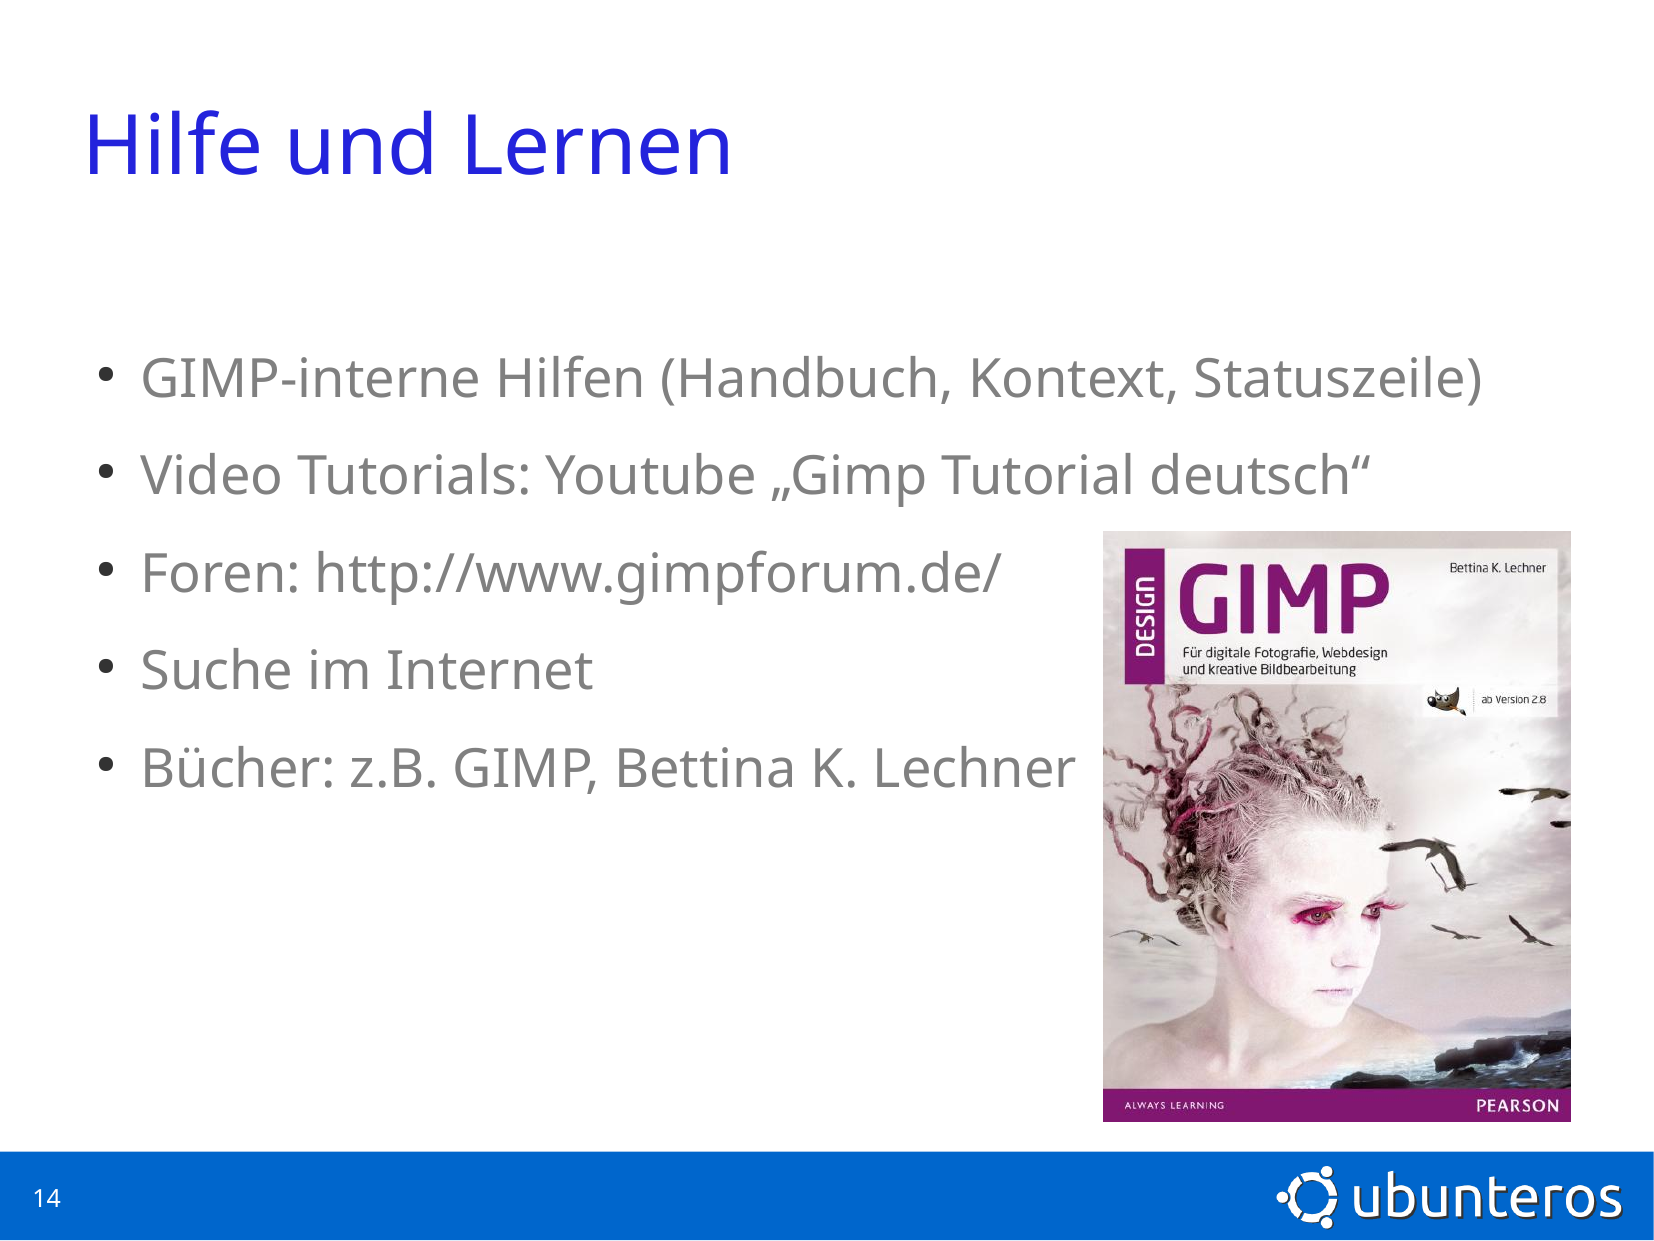

# Hilfe und Lernen
GIMP-interne Hilfen (Handbuch, Kontext, Statuszeile)
Video Tutorials: Youtube „Gimp Tutorial deutsch“
Foren: http://www.gimpforum.de/
Suche im Internet
Bücher: z.B. GIMP, Bettina K. Lechner